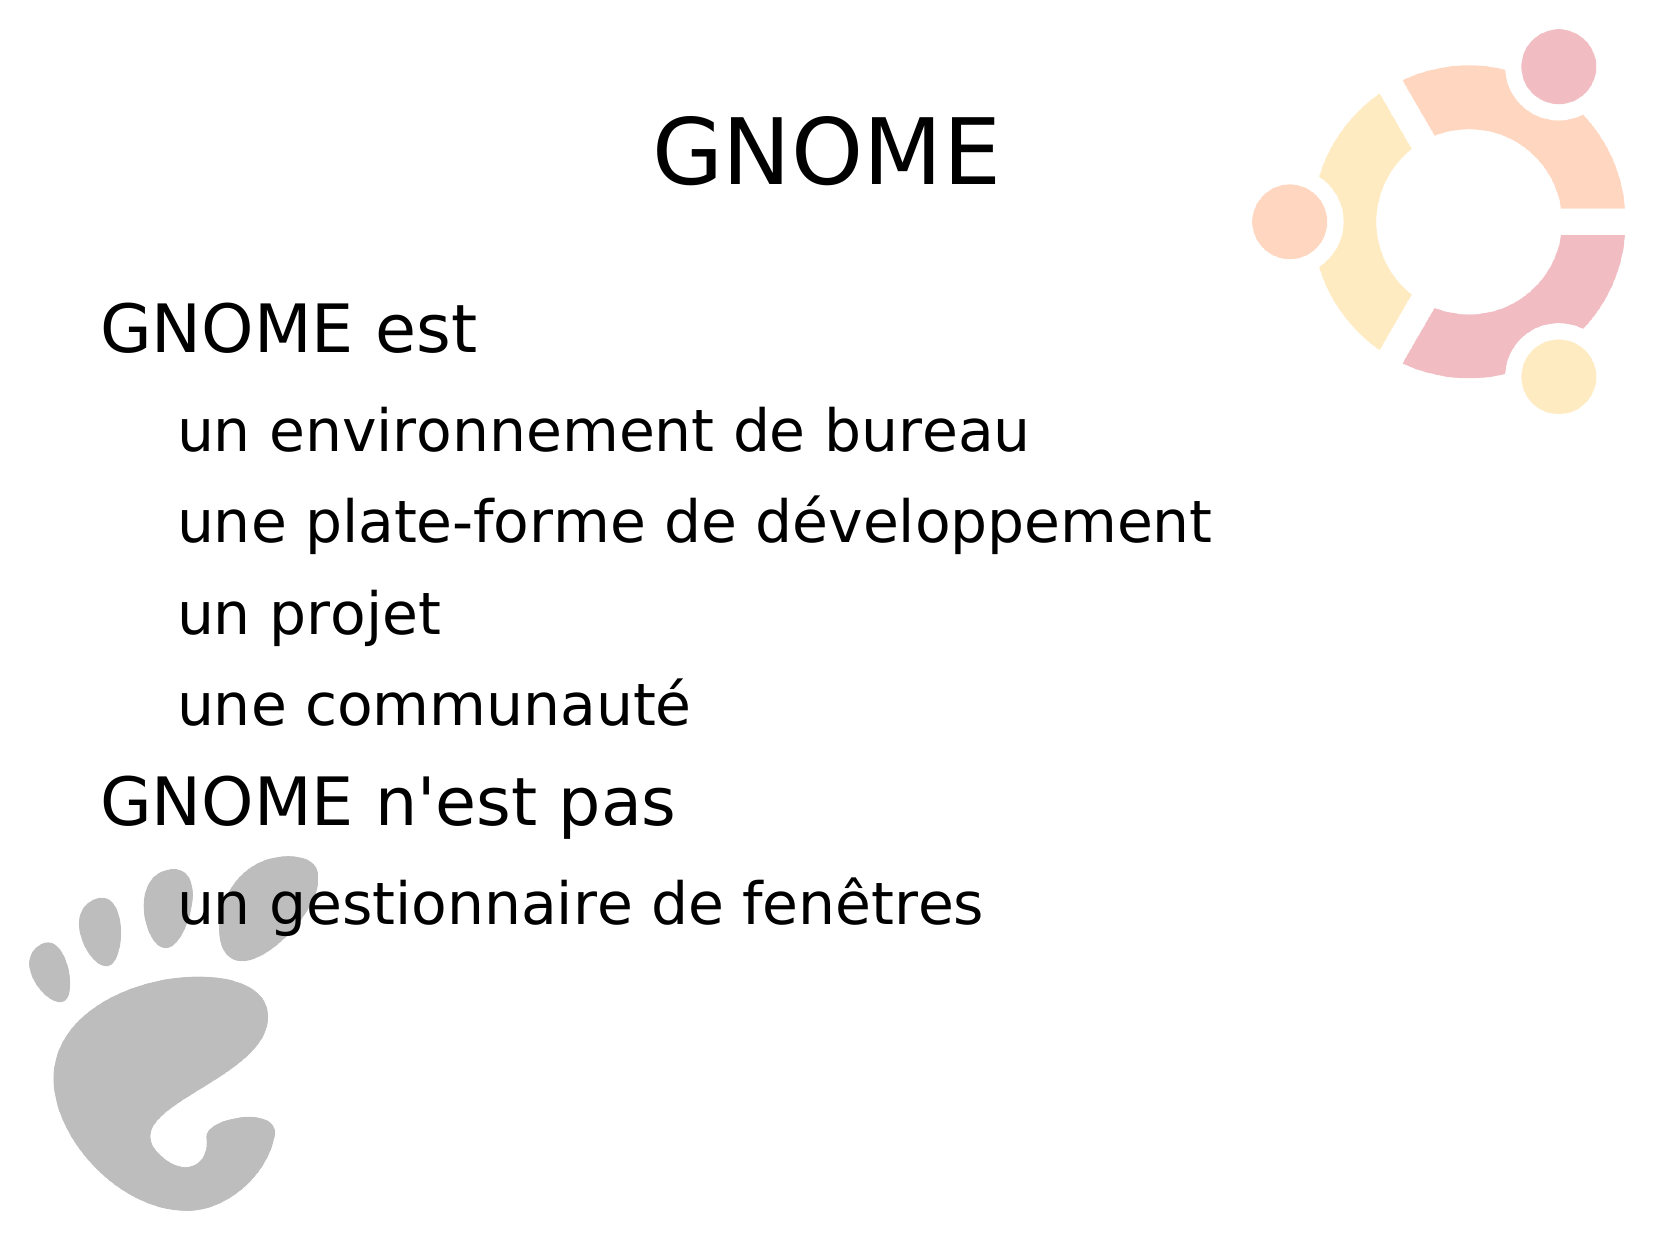

# GNOME
GNOME est
un environnement de bureau
une plate-forme de développement
un projet
une communauté
GNOME n'est pas
un gestionnaire de fenêtres